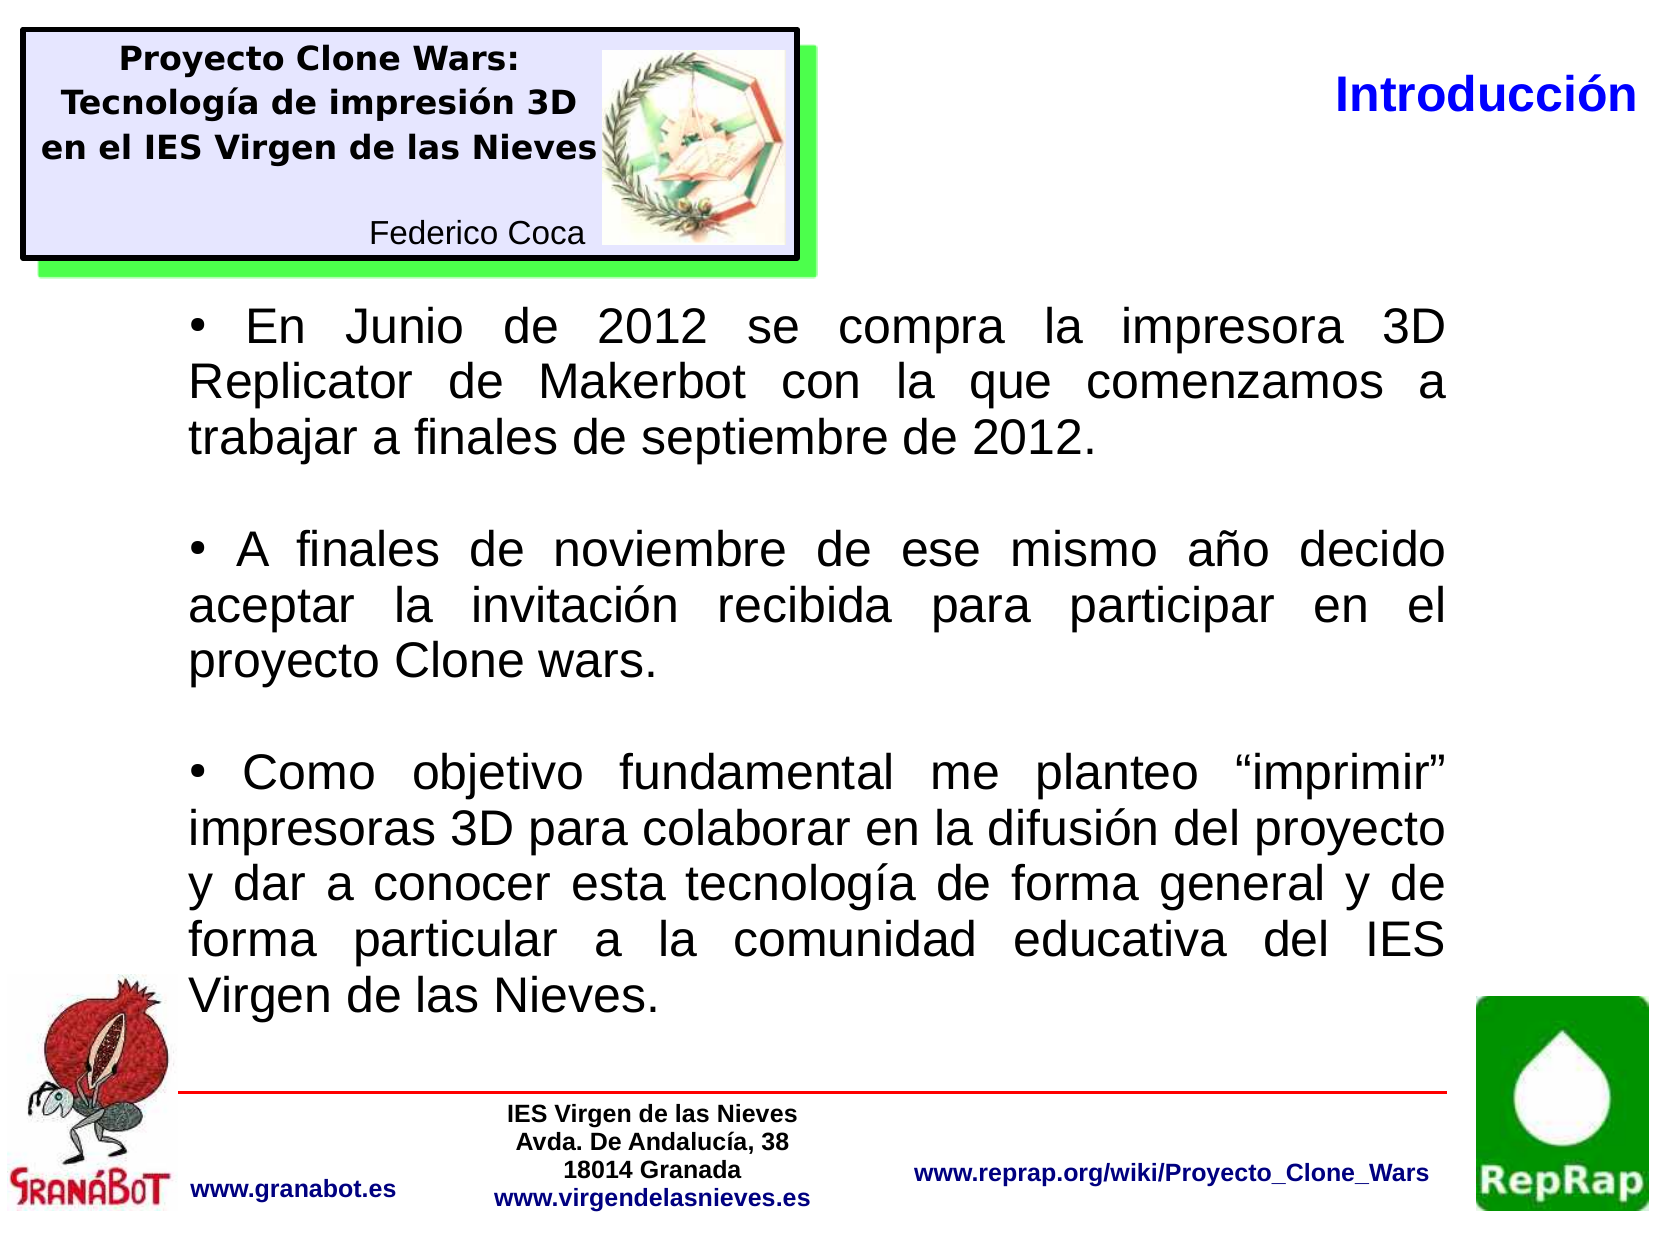

Proyecto Clone Wars:
Tecnología de impresión 3D
en el IES Virgen de las Nieves
Introducción
Federico Coca
 En Junio de 2012 se compra la impresora 3D Replicator de Makerbot con la que comenzamos a trabajar a finales de septiembre de 2012.
 A finales de noviembre de ese mismo año decido aceptar la invitación recibida para participar en el proyecto Clone wars.
 Como objetivo fundamental me planteo “imprimir” impresoras 3D para colaborar en la difusión del proyecto y dar a conocer esta tecnología de forma general y de forma particular a la comunidad educativa del IES Virgen de las Nieves.
IES Virgen de las Nieves
Avda. De Andalucía, 38
18014 Granada
www.virgendelasnieves.es
www.reprap.org/wiki/Proyecto_Clone_Wars
www.granabot.es